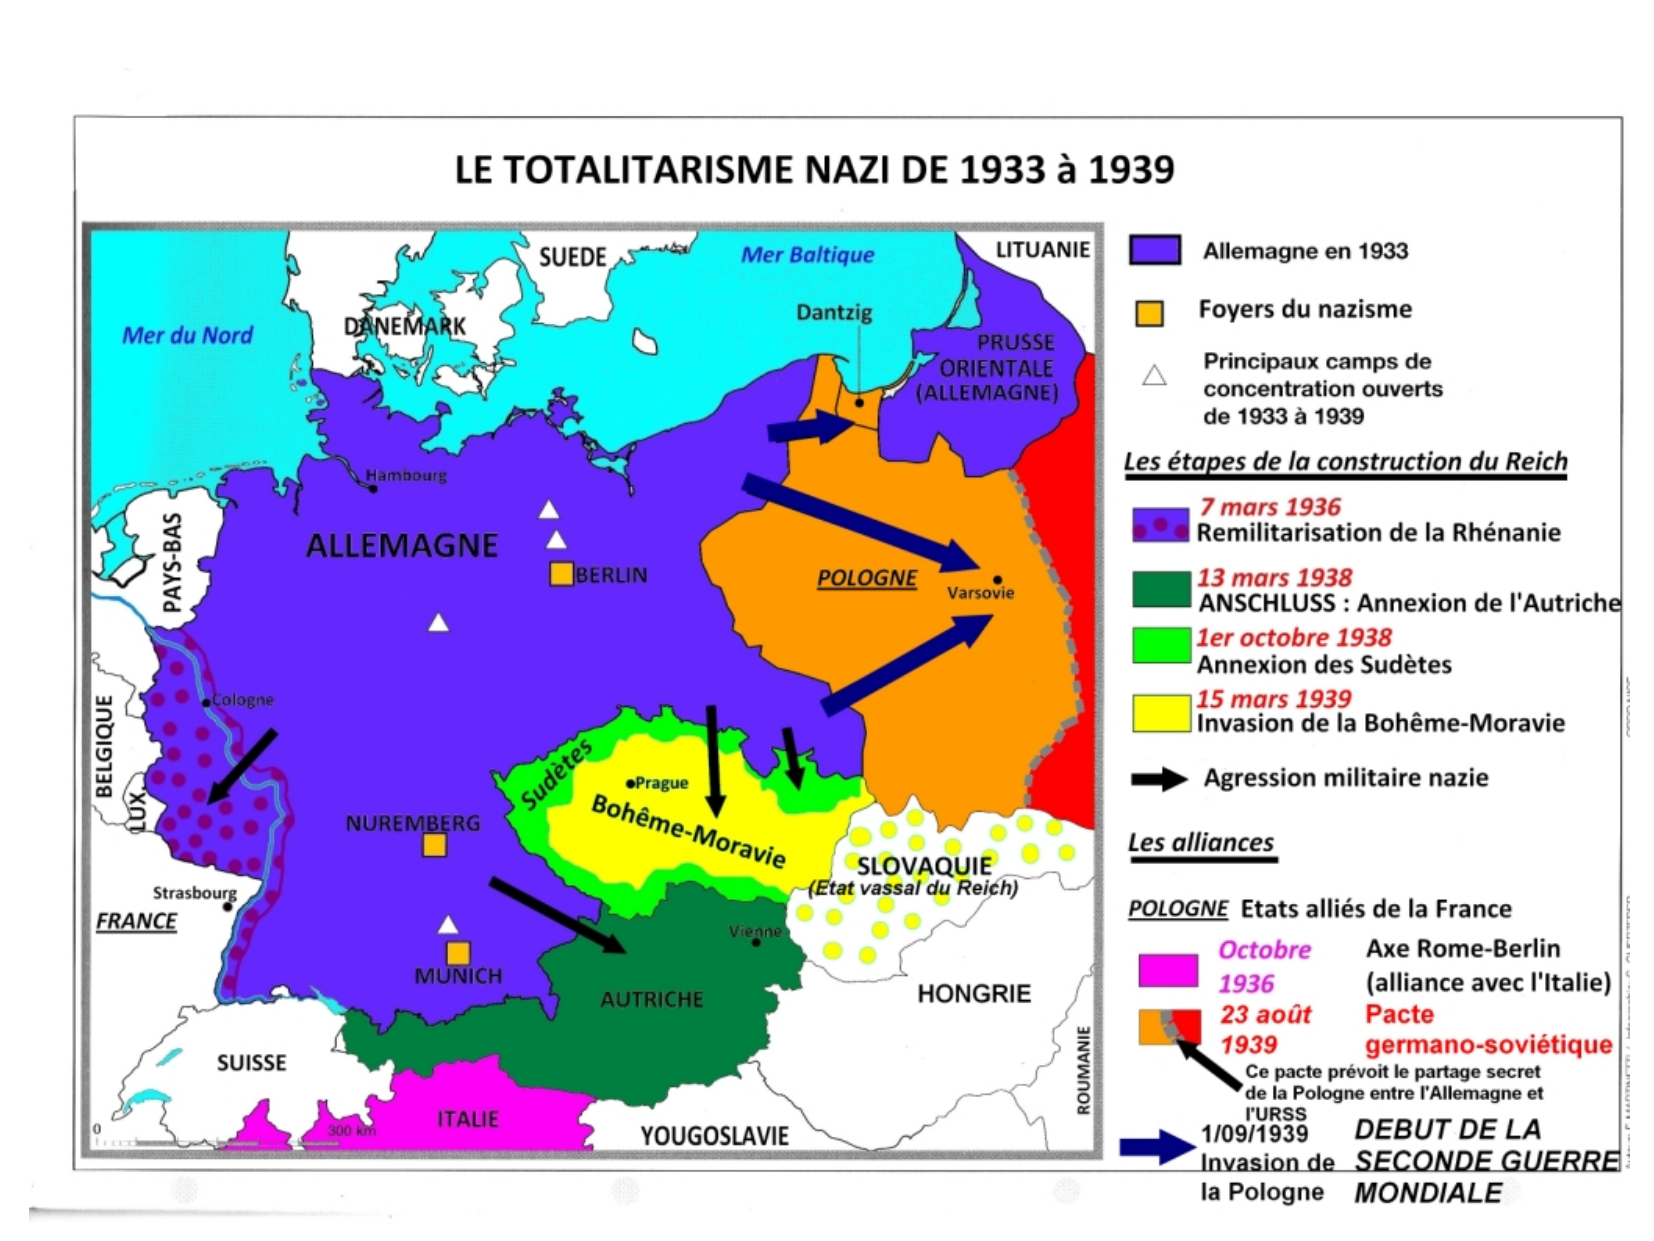

# III : la marche vers la guerre